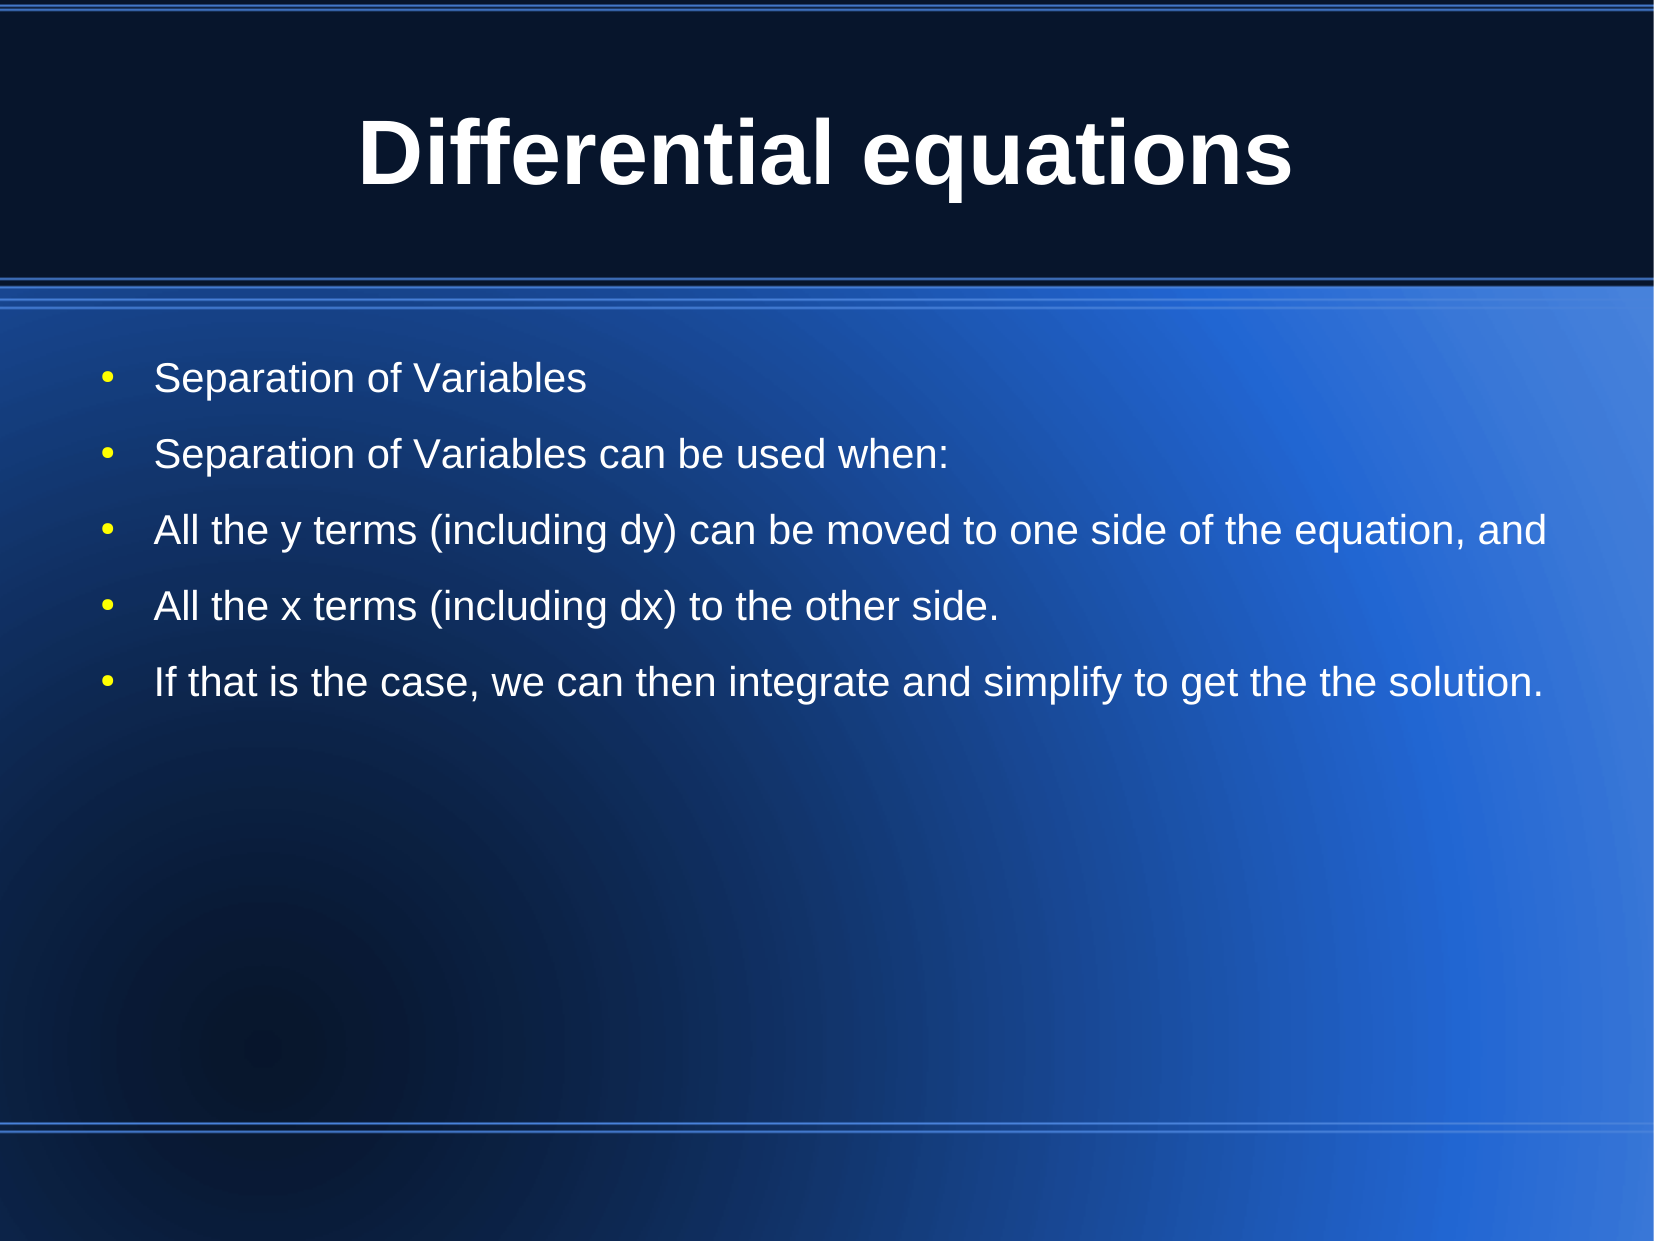

# Differential equations
Separation of Variables
Separation of Variables can be used when:
All the y terms (including dy) can be moved to one side of the equation, and
All the x terms (including dx) to the other side.
If that is the case, we can then integrate and simplify to get the the solution.